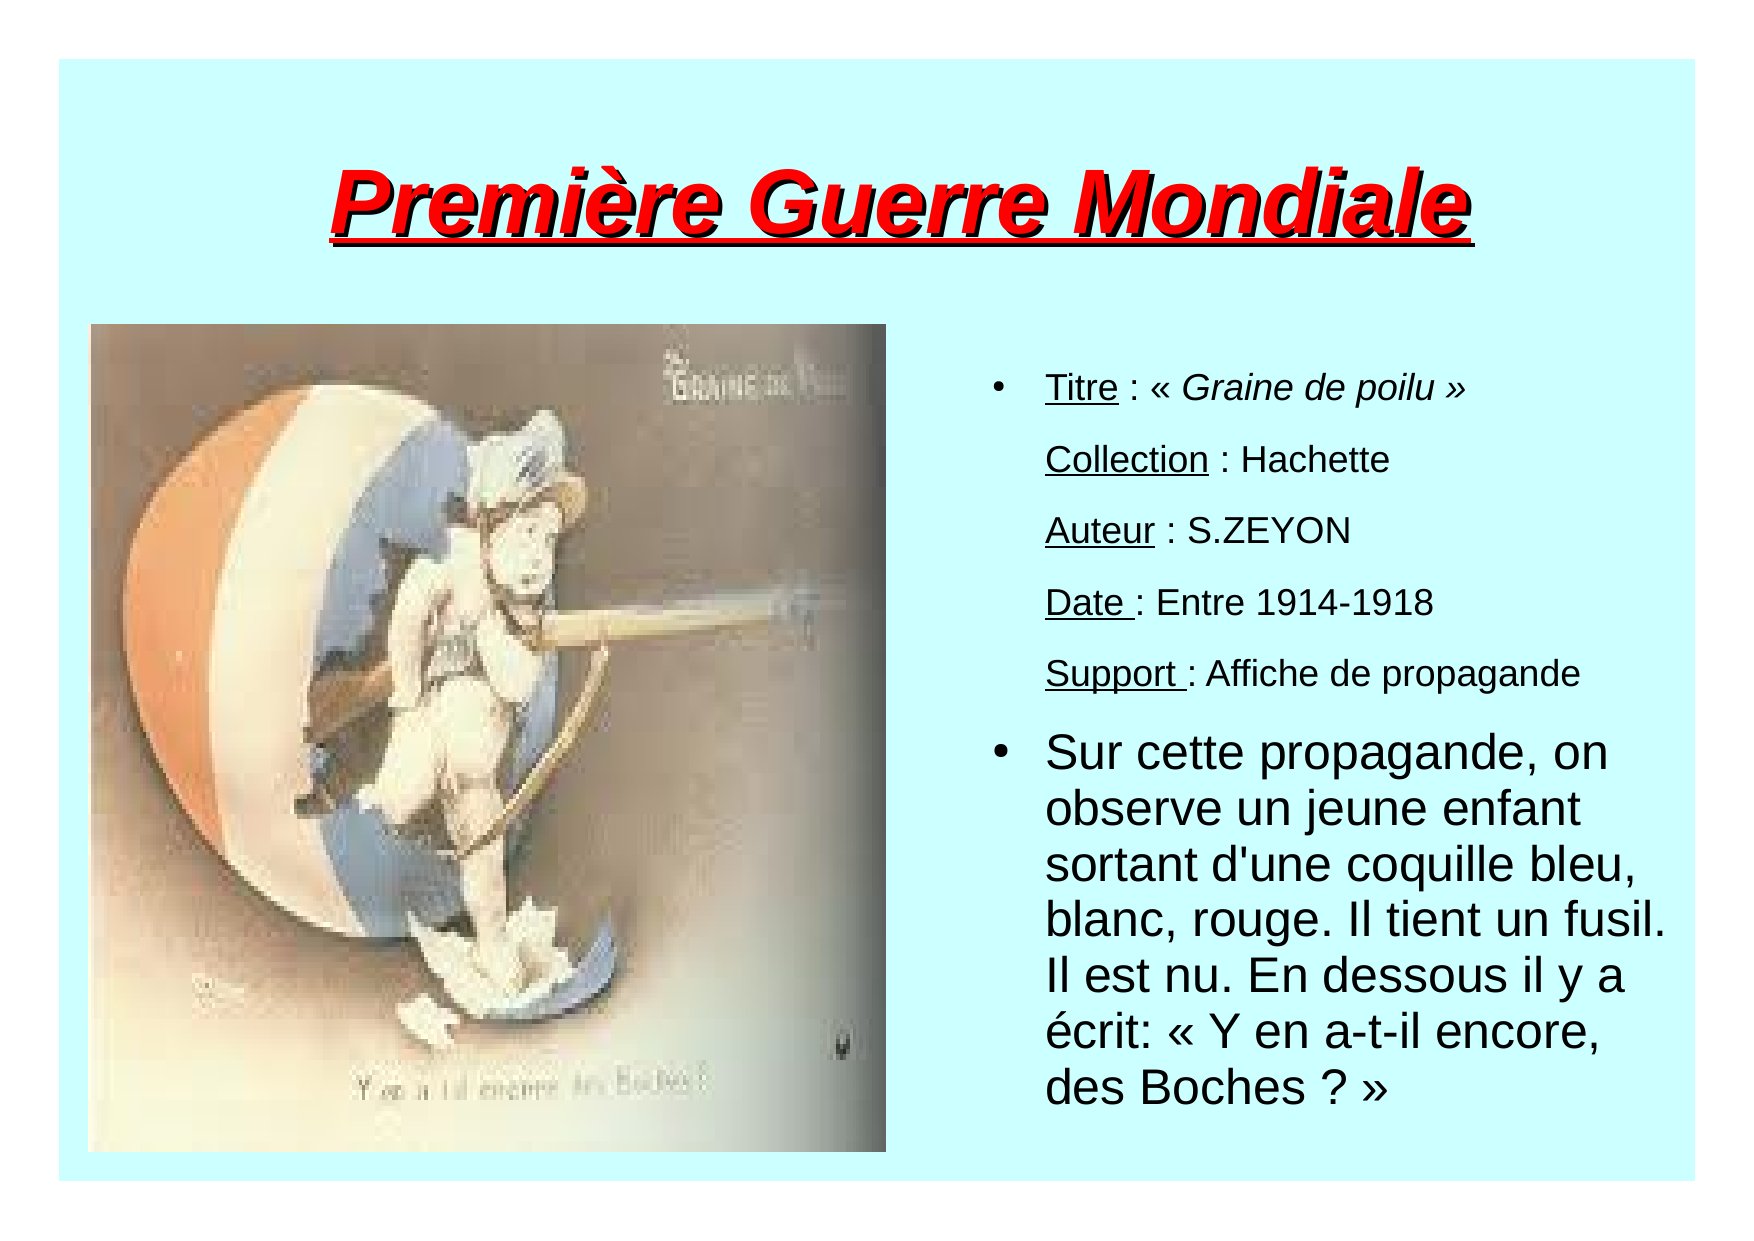

# Première Guerre Mondiale
Titre : « Graine de poilu »
Collection : Hachette
Auteur : S.ZEYON
Date : Entre 1914-1918
Support : Affiche de propagande
Sur cette propagande, on observe un jeune enfant sortant d'une coquille bleu, blanc, rouge. Il tient un fusil. Il est nu. En dessous il y a écrit: « Y en a-t-il encore, des Boches ? »